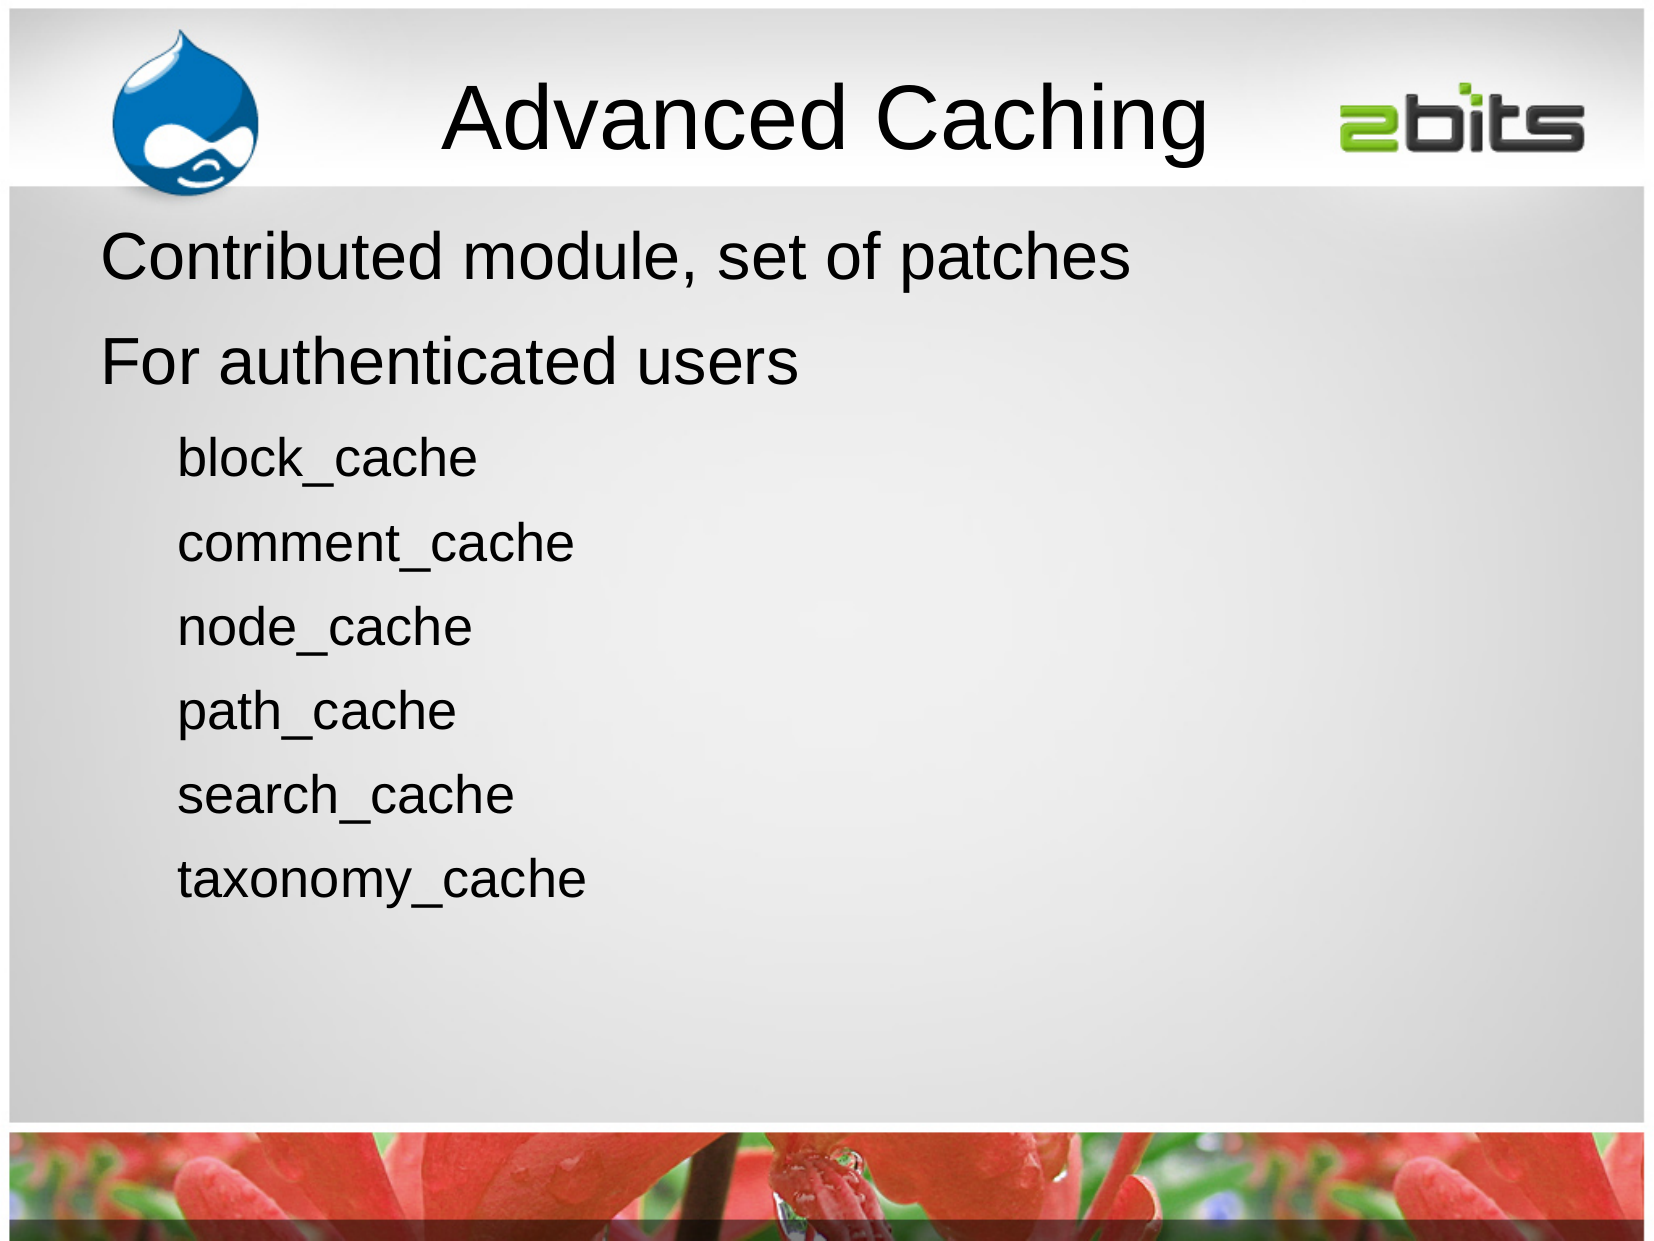

# Advanced Caching
Contributed module, set of patches
For authenticated users
block_cache
comment_cache
node_cache
path_cache
search_cache
taxonomy_cache